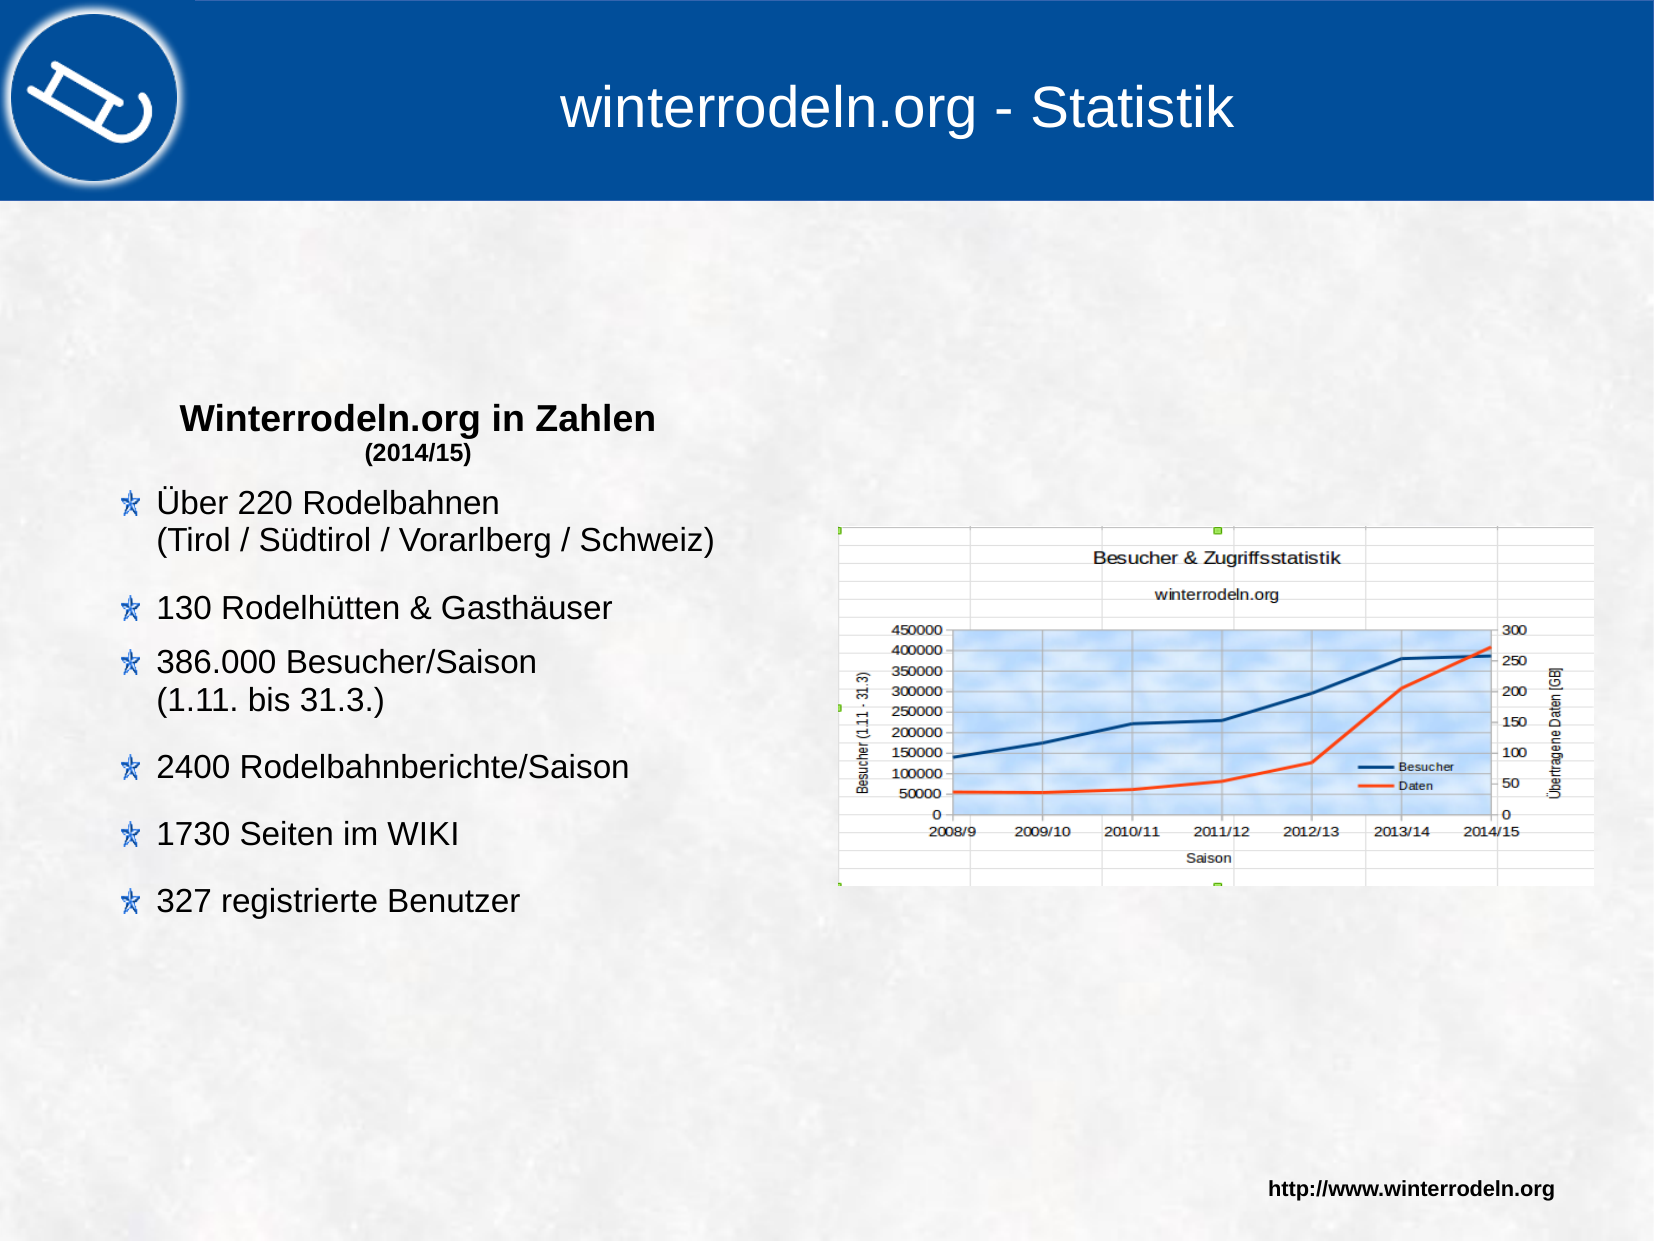

# winterrodeln.org - Statistik
Winterrodeln.org in Zahlen
(2014/15)
Über 220 Rodelbahnen
(Tirol / Südtirol / Vorarlberg / Schweiz)
130 Rodelhütten & Gasthäuser
386.000 Besucher/Saison
(1.11. bis 31.3.)
2400 Rodelbahnberichte/Saison
1730 Seiten im WIKI
327 registrierte Benutzer
http://www.winterrodeln.org